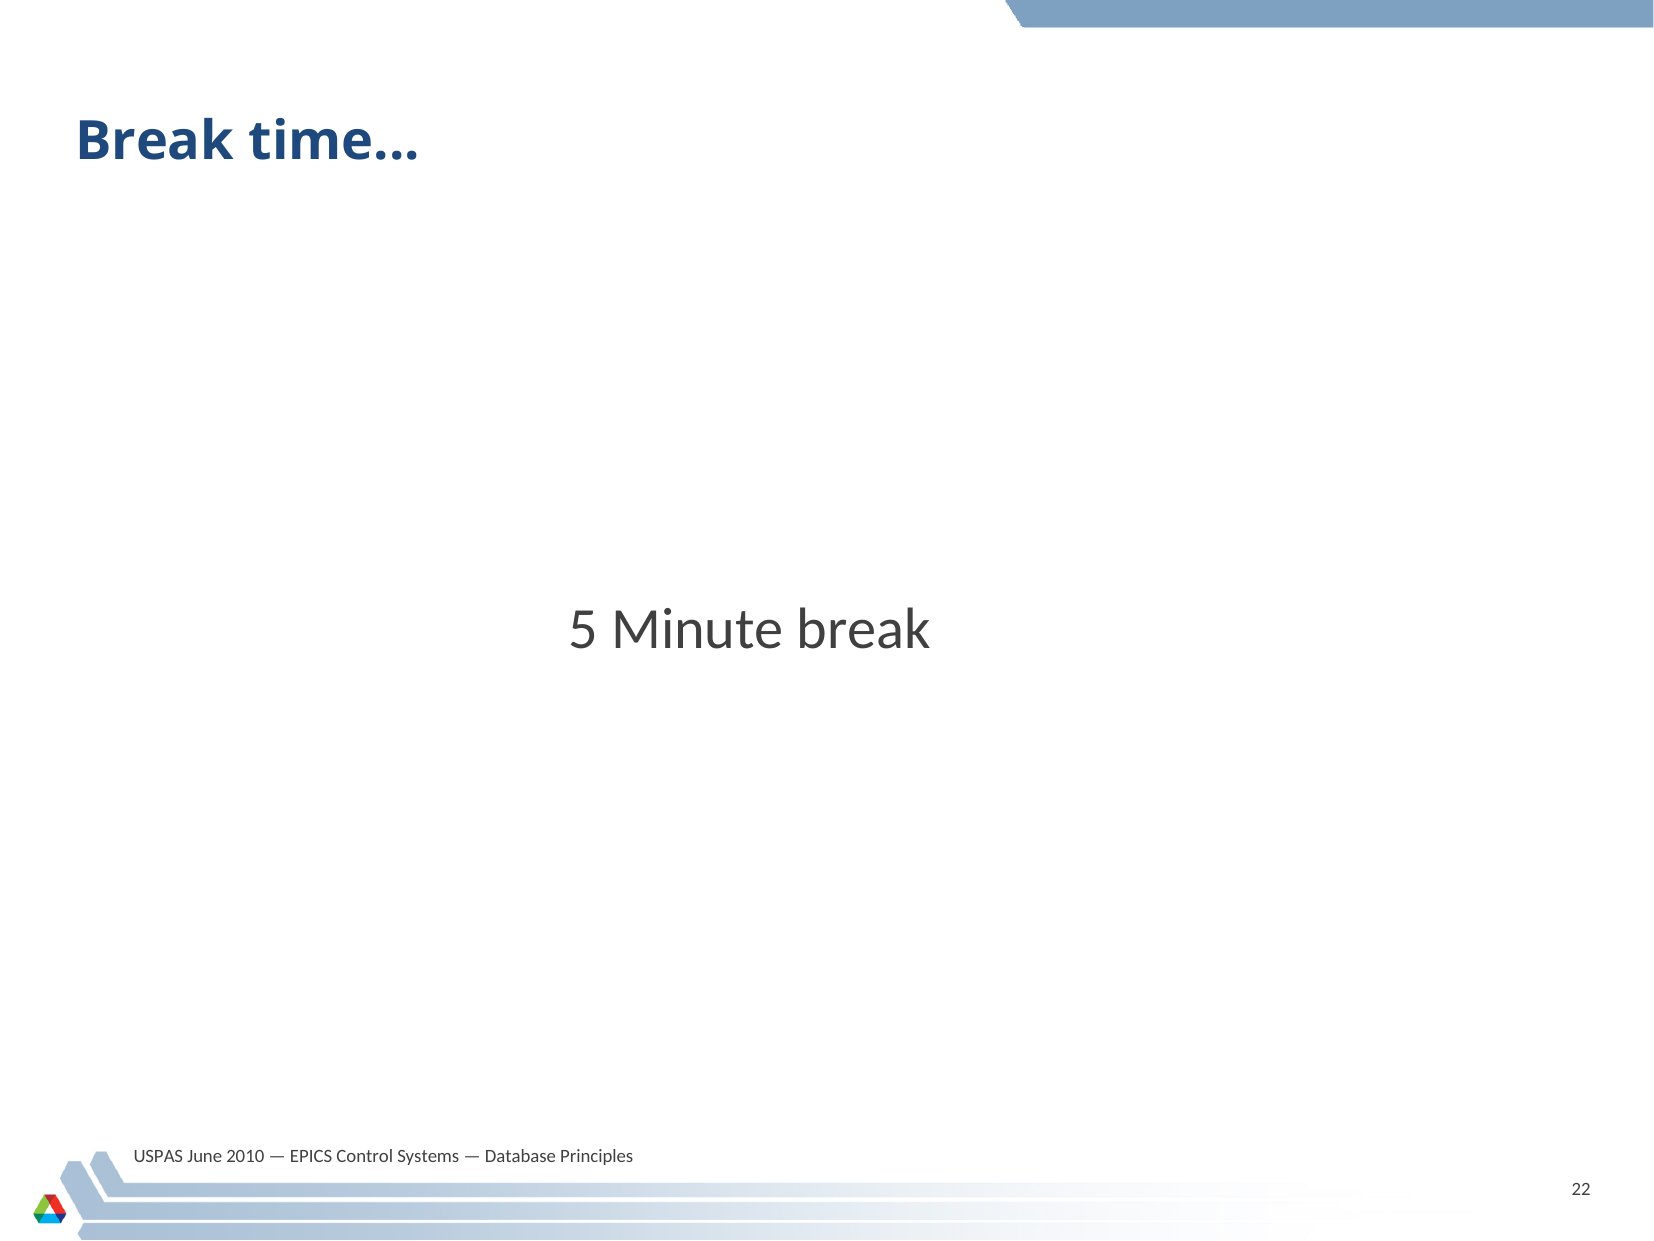

# Break time...
5 Minute break
USPAS June 2010 — EPICS Control Systems — Database Principles
22